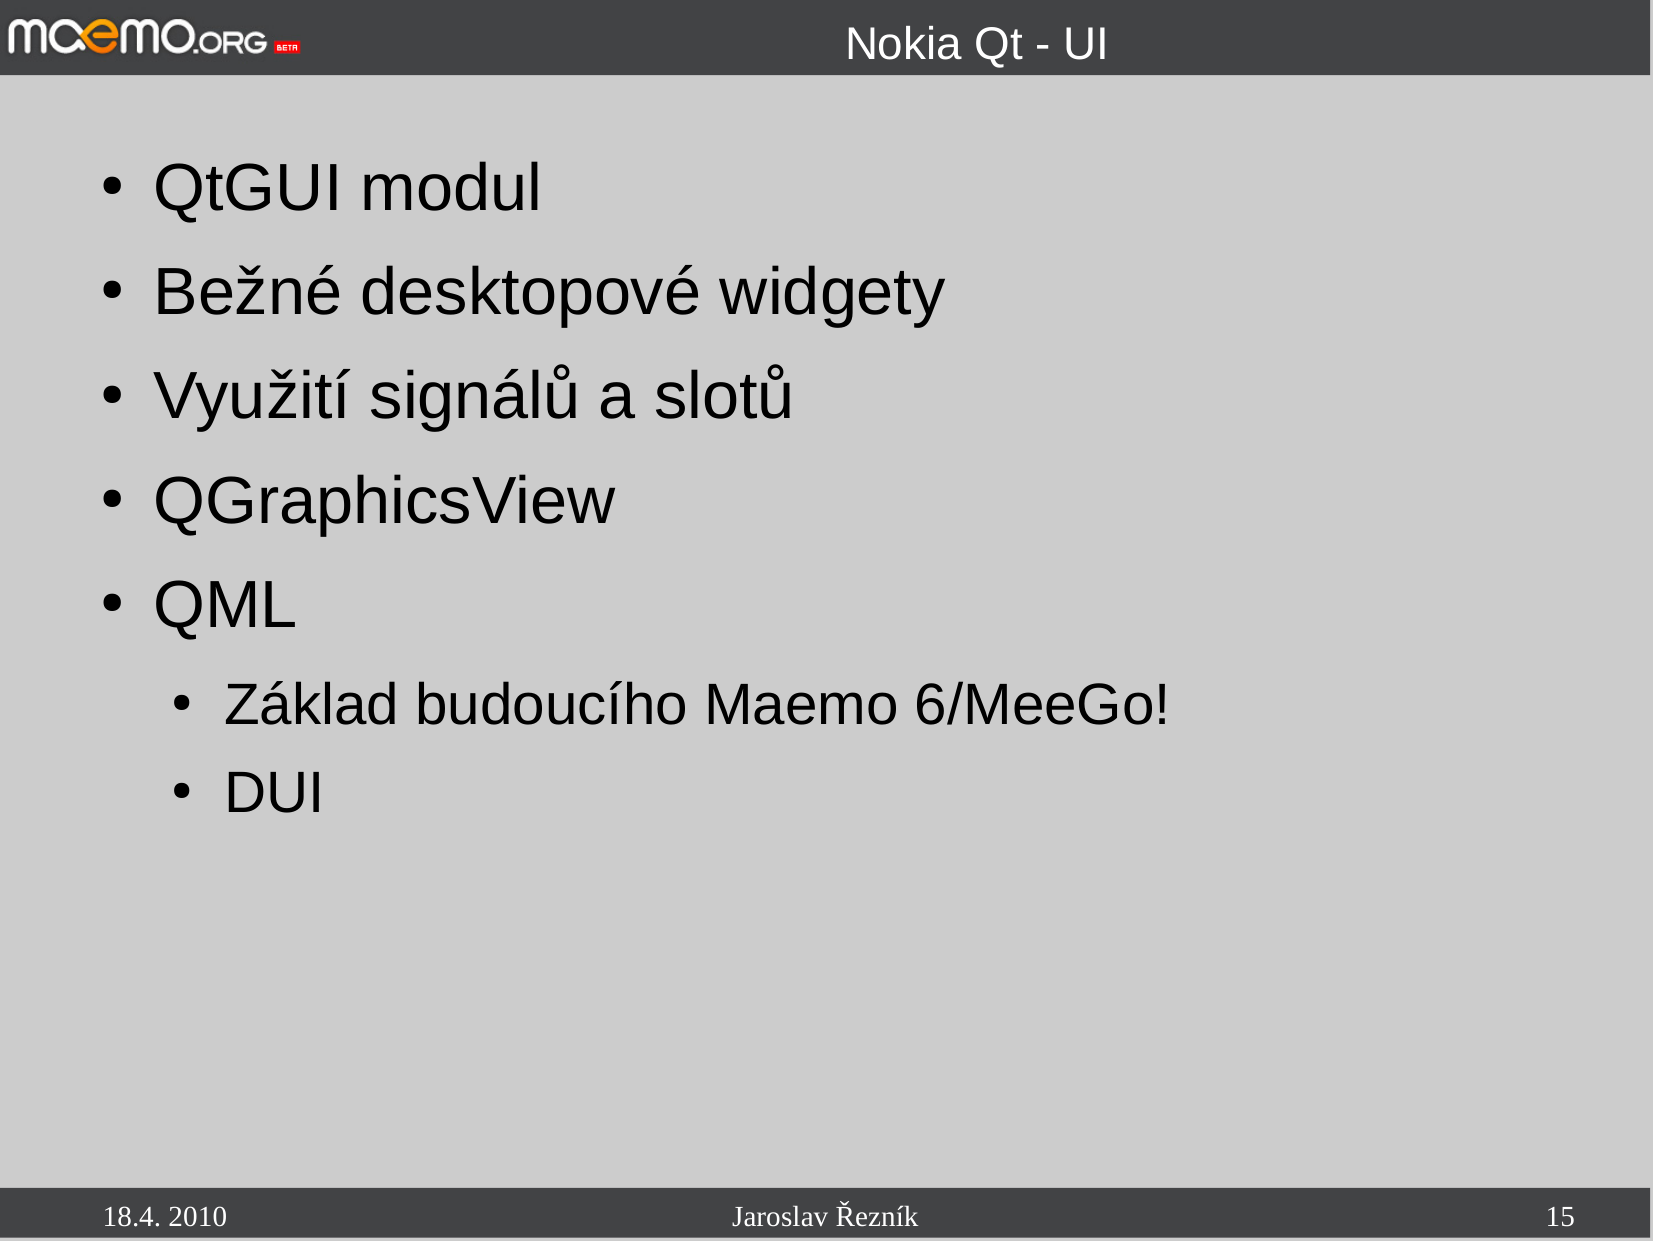

# Nokia Qt - UI
QtGUI modul
Bežné desktopové widgety
Využití signálů a slotů
QGraphicsView
QML
Základ budoucího Maemo 6/MeeGo!
DUI
18.4. 2010
Jaroslav Řezník
15